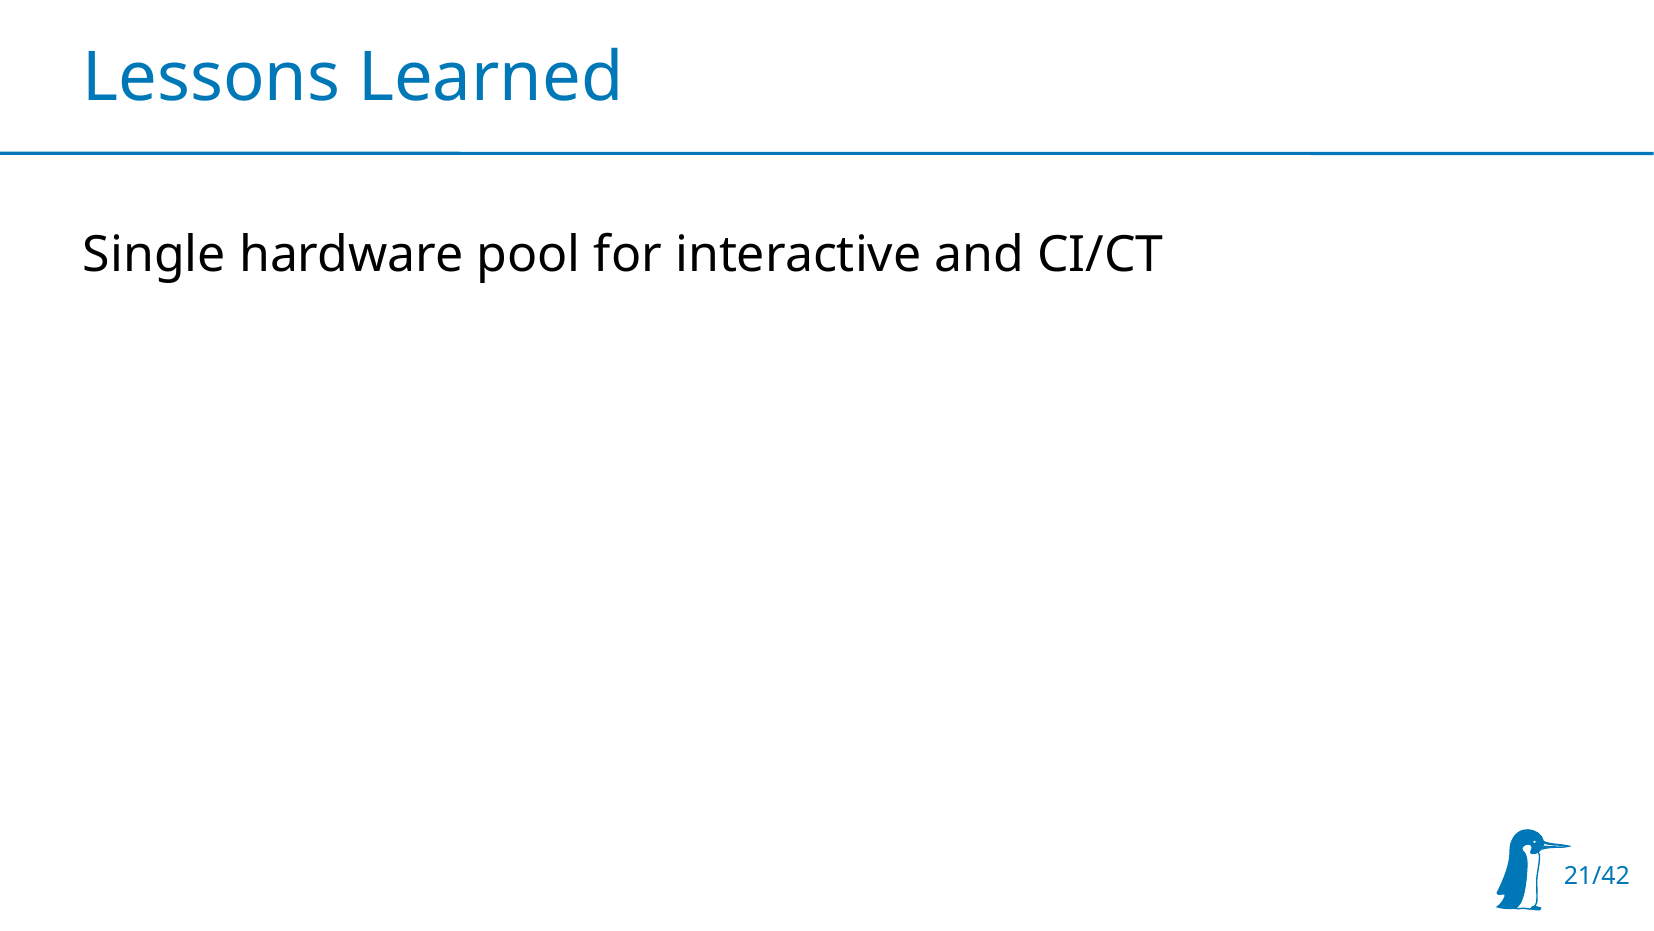

# Lessons Learned
Single hardware pool for interactive and CI/CT
21